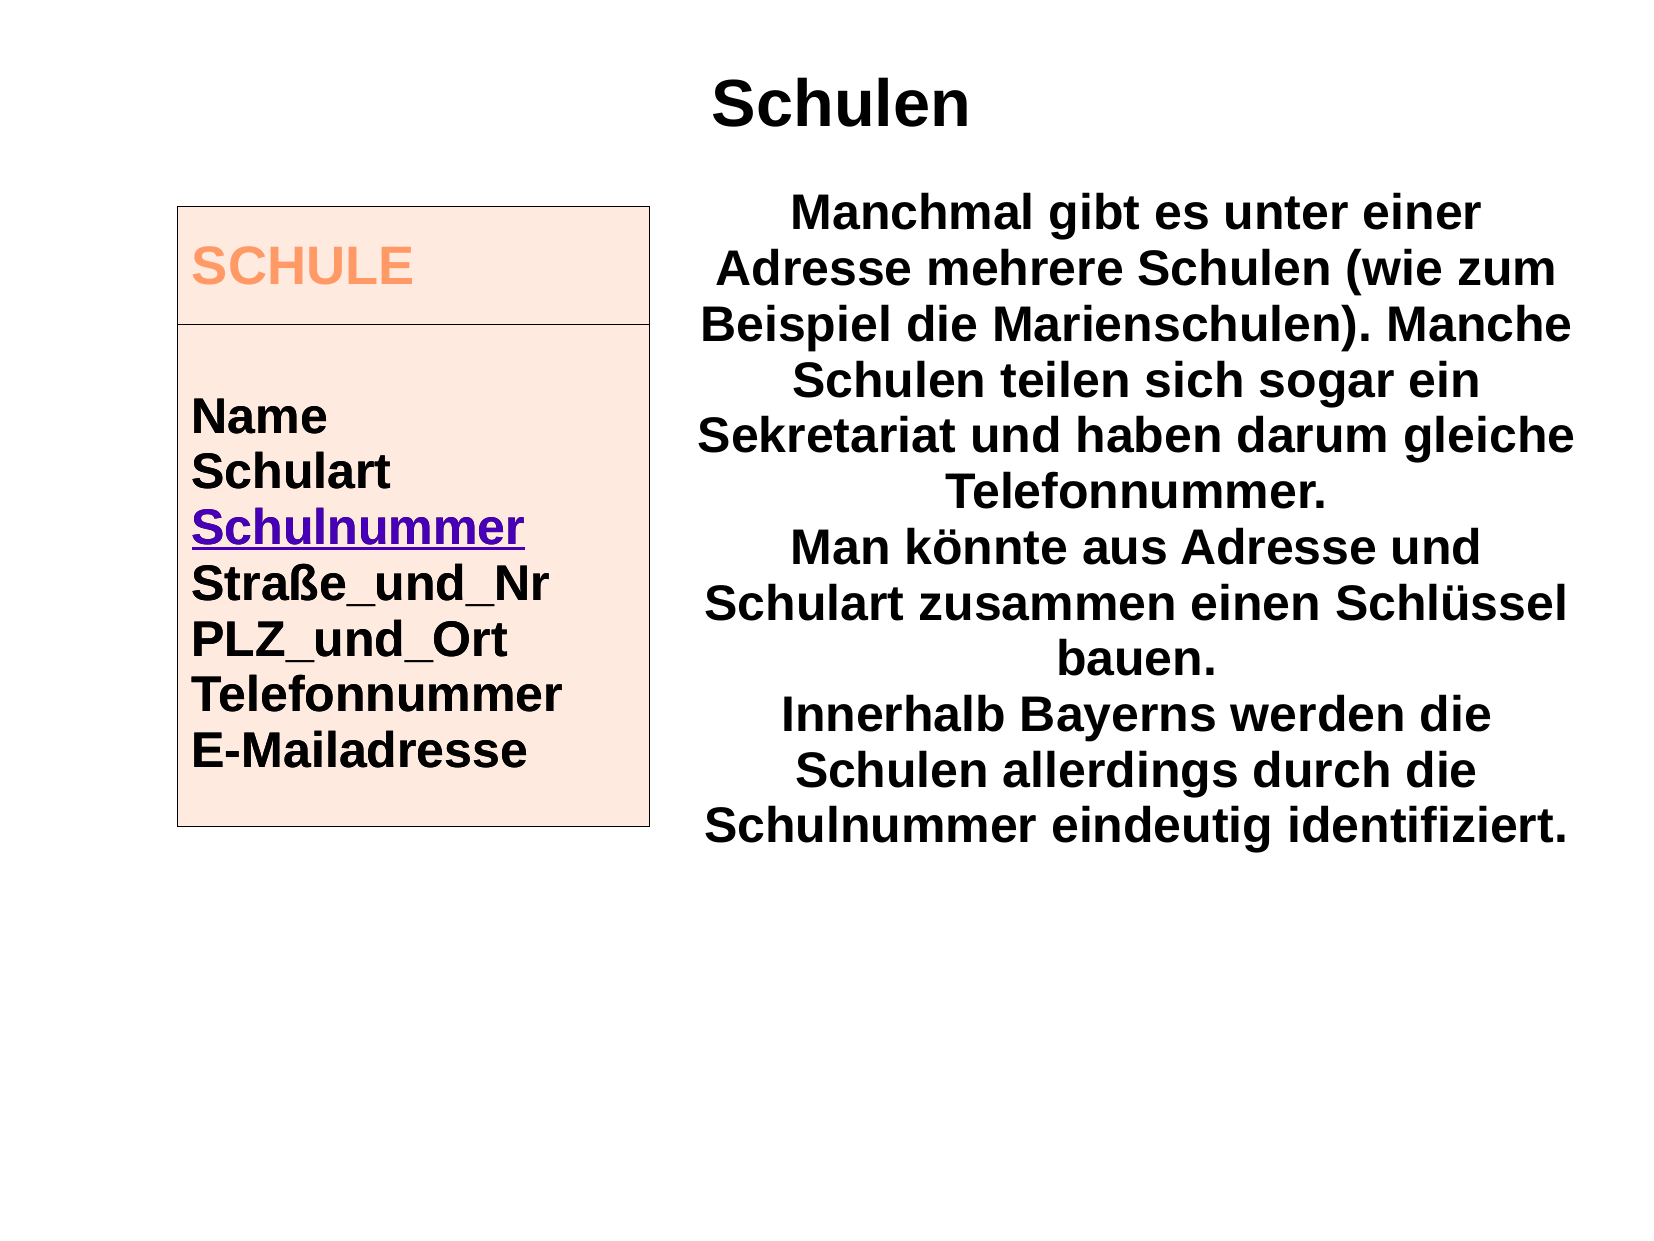

Schulen
Manchmal gibt es unter einer Adresse mehrere Schulen (wie zum Beispiel die Marienschulen). Manche Schulen teilen sich sogar ein Sekretariat und haben darum gleiche Telefonnummer.
Man könnte aus Adresse und Schulart zusammen einen Schlüssel bauen.
Innerhalb Bayerns werden die Schulen allerdings durch die Schulnummer eindeutig identifiziert.
SCHULE
Name
Schulart
Schulnummer
Straße_und_Nr
PLZ_und_Ort
Telefonnummer
E-Mailadresse
Name
Schulart
Schulnummer
Straße_und_Nr
PLZ_und_Ort
Telefonnummer
E-Mailadresse